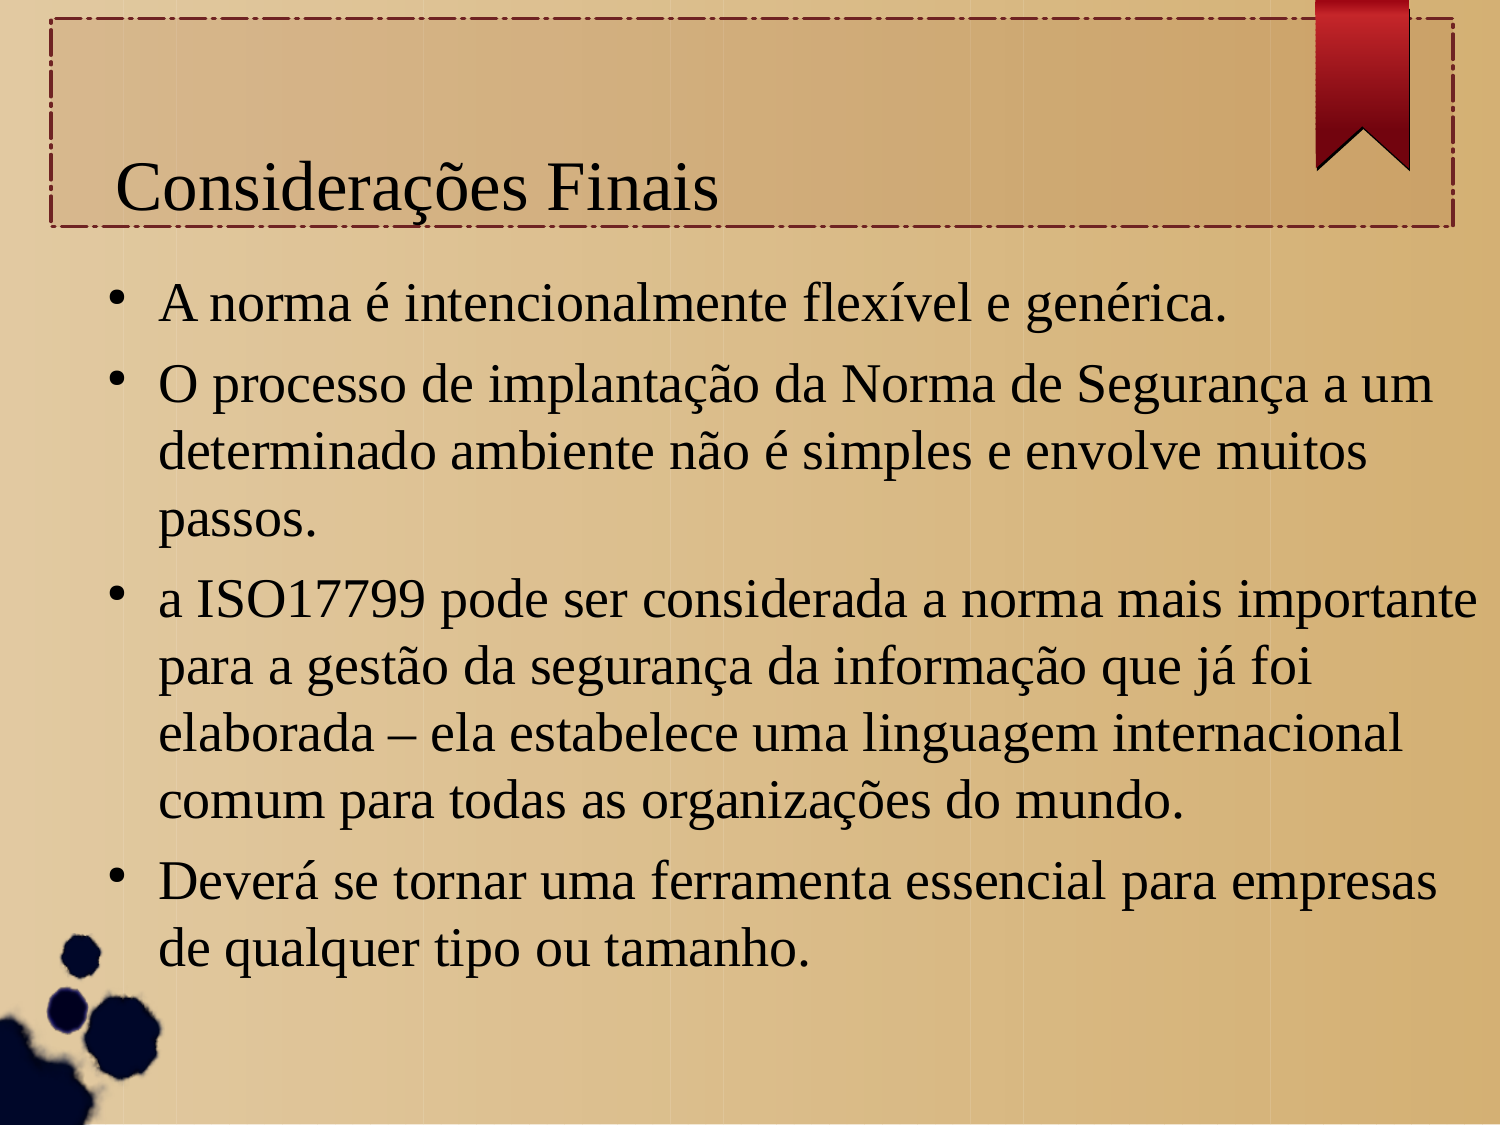

# Considerações Finais
A norma é intencionalmente flexível e genérica.
O processo de implantação da Norma de Segurança a um determinado ambiente não é simples e envolve muitos passos.
a ISO17799 pode ser considerada a norma mais importante para a gestão da segurança da informação que já foi elaborada – ela estabelece uma linguagem internacional comum para todas as organizações do mundo.
Deverá se tornar uma ferramenta essencial para empresas de qualquer tipo ou tamanho.